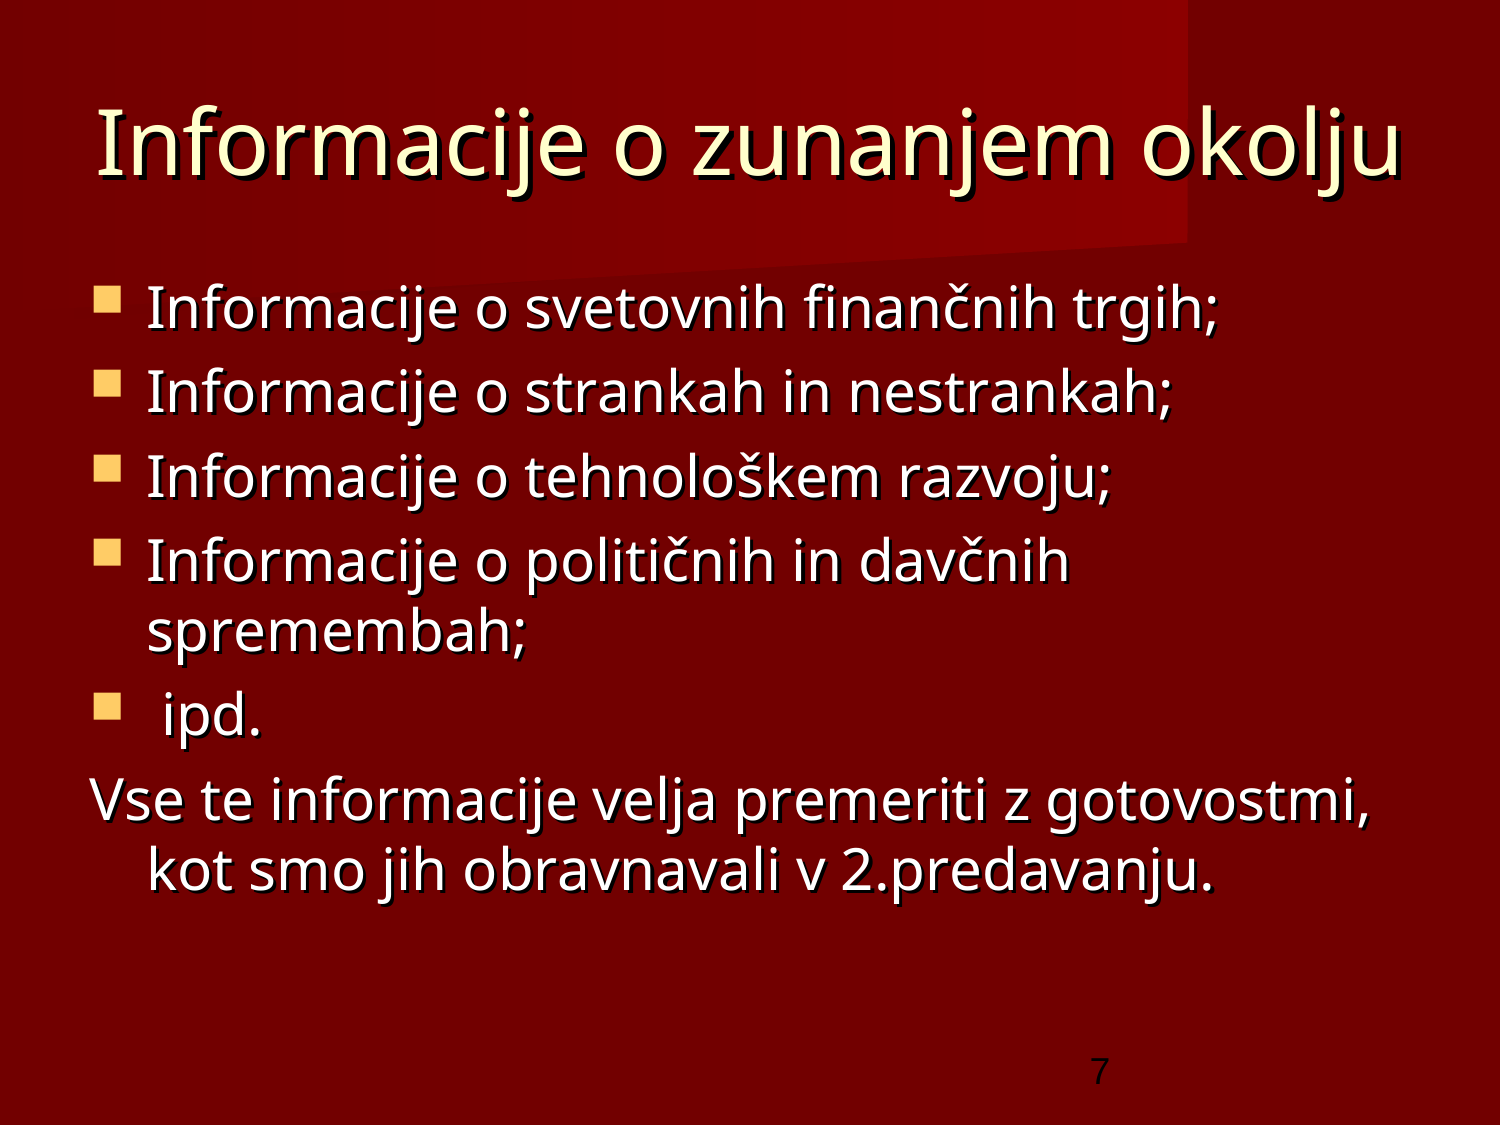

# Informacije o zunanjem okolju
Informacije o svetovnih finančnih trgih;
Informacije o strankah in nestrankah;
Informacije o tehnološkem razvoju;
Informacije o političnih in davčnih spremembah;
 ipd.
Vse te informacije velja premeriti z gotovostmi, kot smo jih obravnavali v 2.predavanju.
7